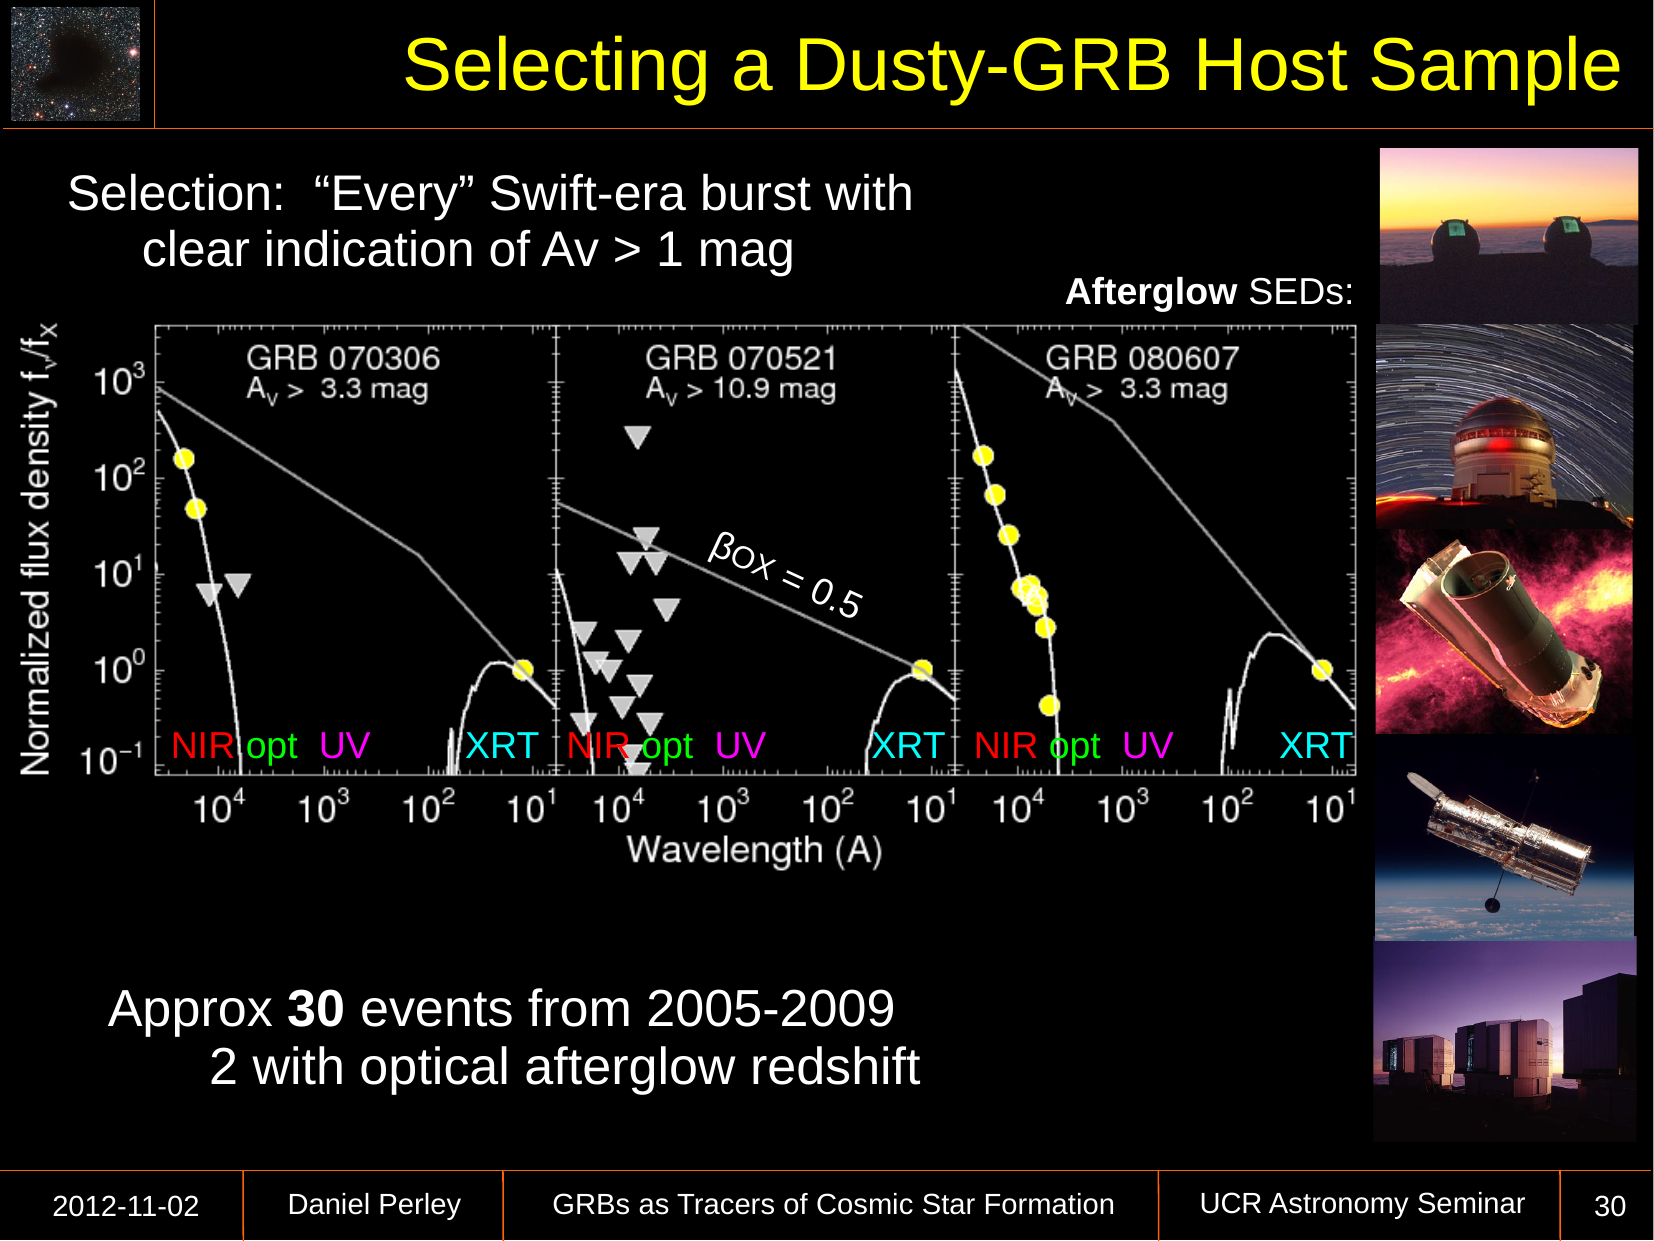

# Selecting a Dusty-GRB Host Sample
Selection: “Every” Swift-era burst with
	clear indication of Av > 1 mag
Afterglow SEDs:
βOX = 0.5
NIR opt UV XRT
NIR opt UV XRT
NIR opt UV XRT
Approx 30 events from 2005-2009
 2 with optical afterglow redshift
2012-11-02
30